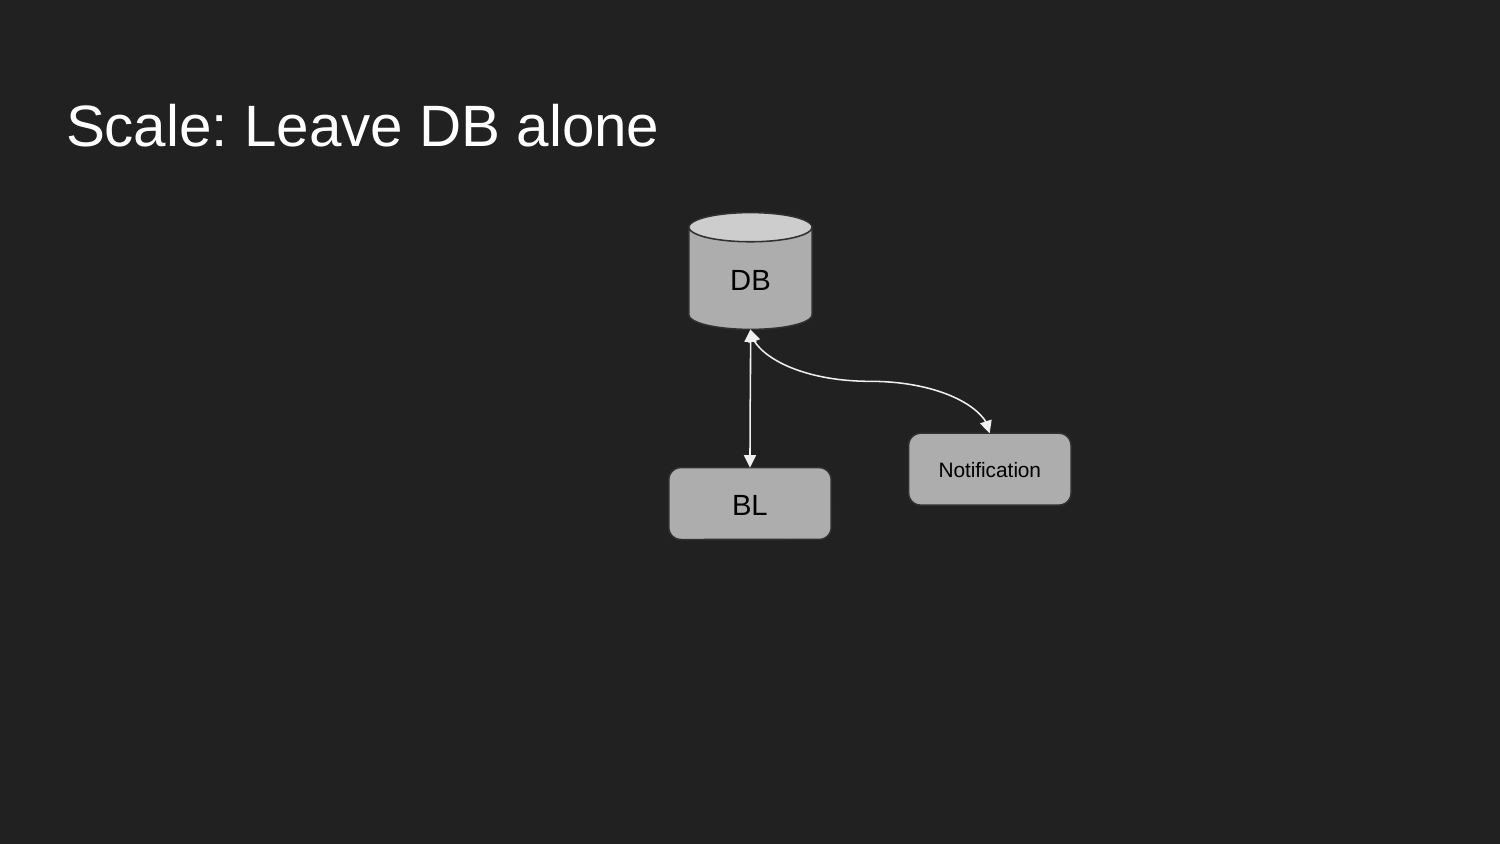

# Scale: Leave DB alone
DB
Notification
BL